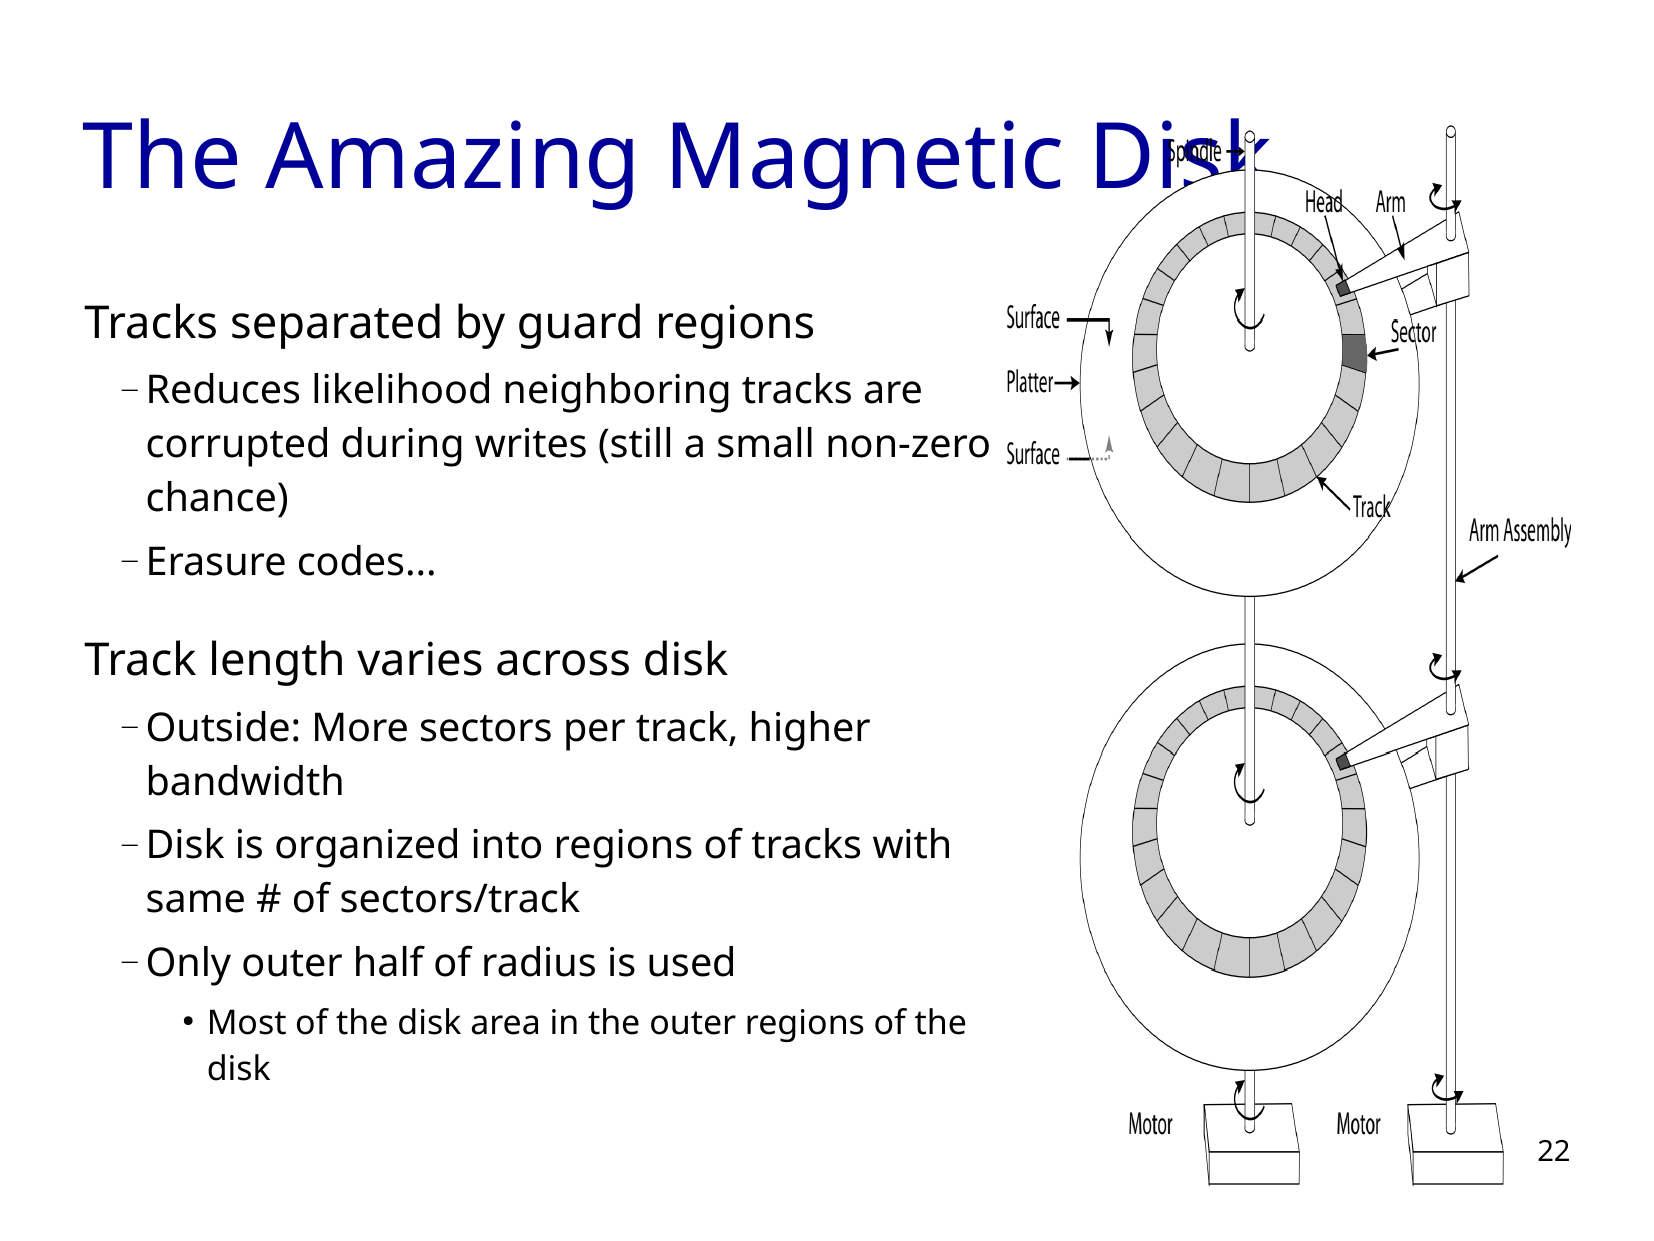

# The Amazing Magnetic Disk
Tracks separated by guard regions
Reduces likelihood neighboring tracks are corrupted during writes (still a small non-zero chance)
Erasure codes...
Track length varies across disk
Outside: More sectors per track, higher bandwidth
Disk is organized into regions of tracks with same # of sectors/track
Only outer half of radius is used
Most of the disk area in the outer regions of the disk
22